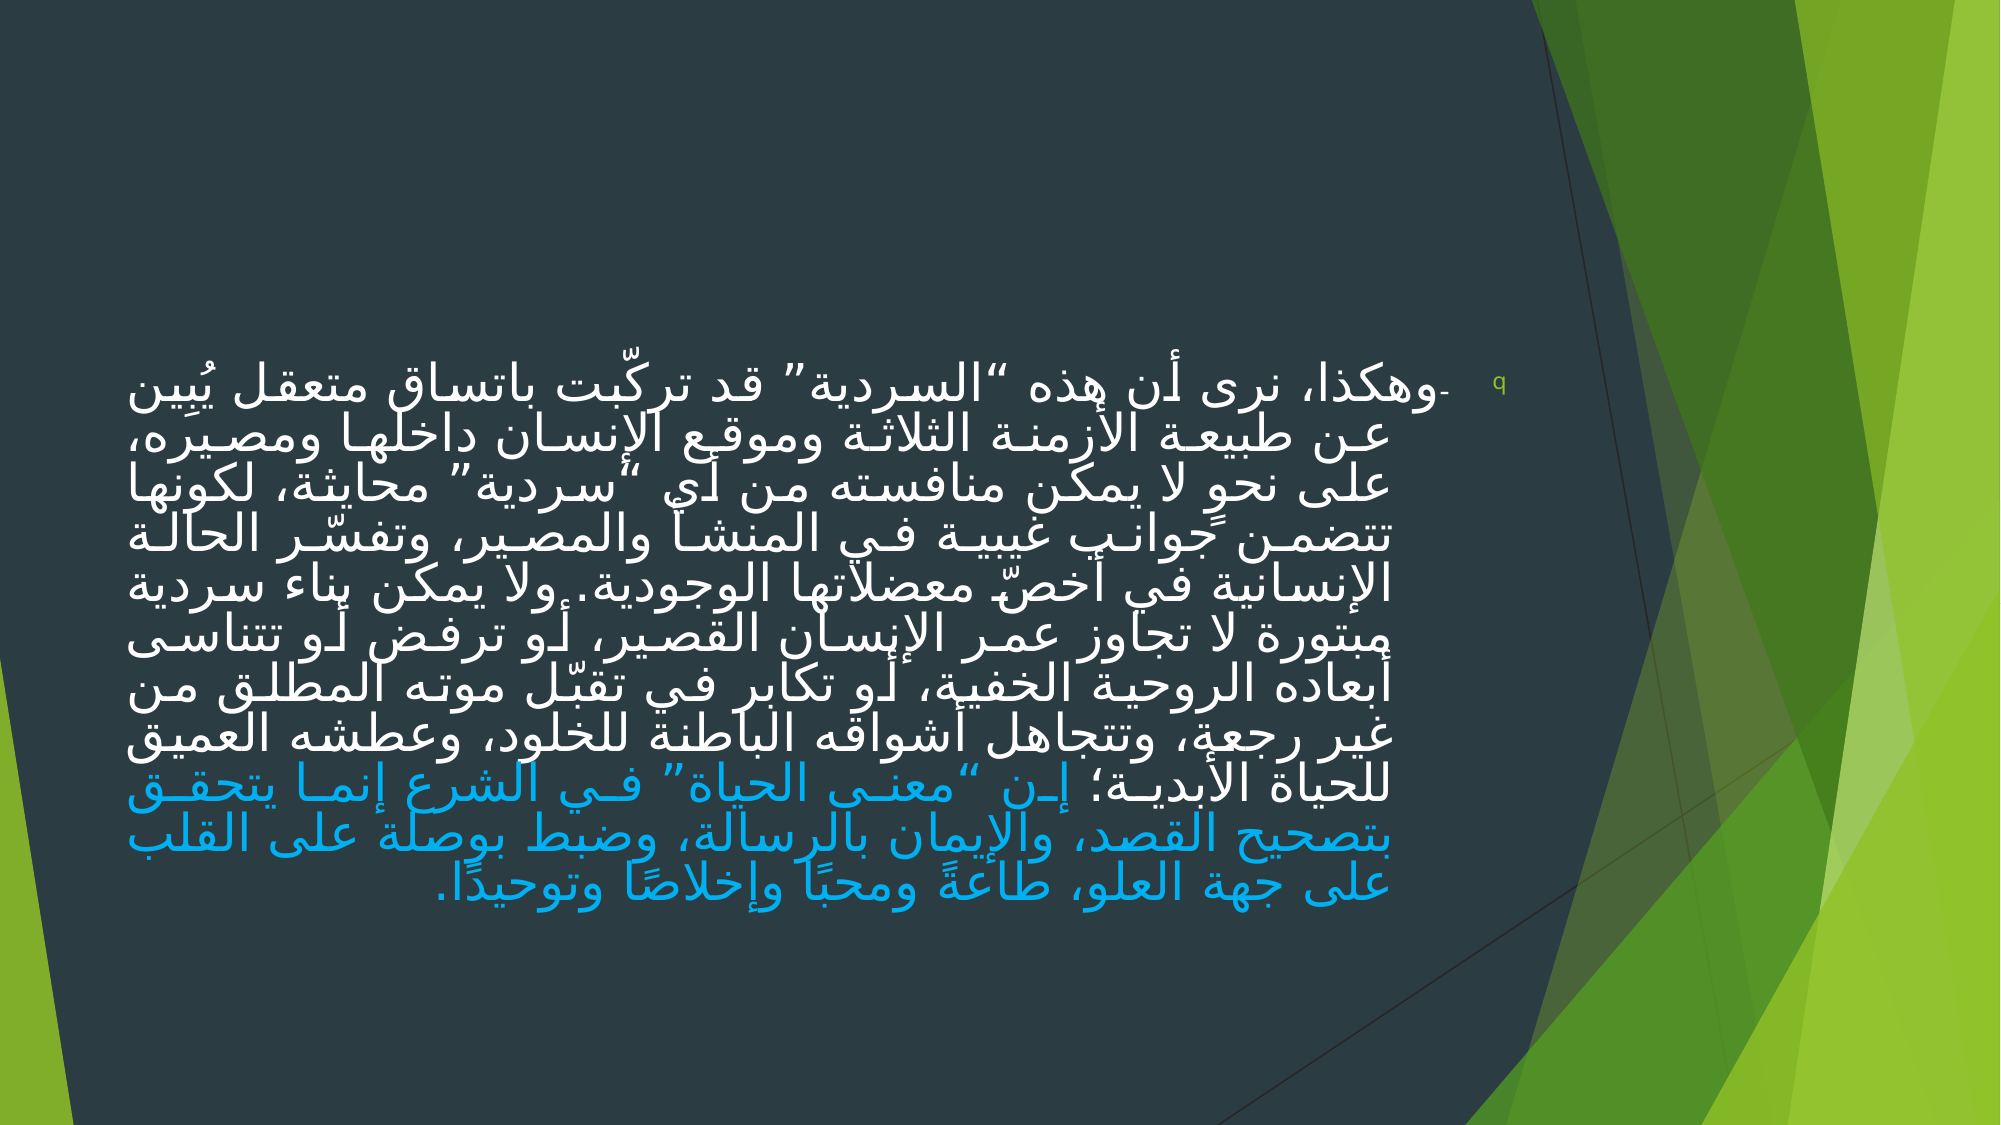

# -وهكذا، نرى أن هذه “السردية” قد تركّبت باتساق متعقل يُبِين عن طبيعة الأزمنة الثلاثة وموقع الإنسان داخلها ومصيره، على نحوٍ لا يمكن منافسته من أي “سردية” محايثة، لكونها تتضمن جوانب غيبية في المنشأ والمصير، وتفسّر الحالة الإنسانية في أخصّ معضلاتها الوجودية. ولا يمكن بناء سردية مبتورة لا تجاوز عمر الإنسان القصير، أو ترفض أو تتناسى أبعاده الروحية الخفية، أو تكابر في تقبّل موته المطلق من غير رجعة، وتتجاهل أشواقه الباطنة للخلود، وعطشه العميق للحياة الأبدية؛ إن “معنى الحياة” في الشرع إنما يتحقق بتصحيح القصد، والإيمان بالرسالة، وضبط بوصلة على القلب على جهة العلو، طاعةً ومحبًا وإخلاصًا وتوحيدًا.